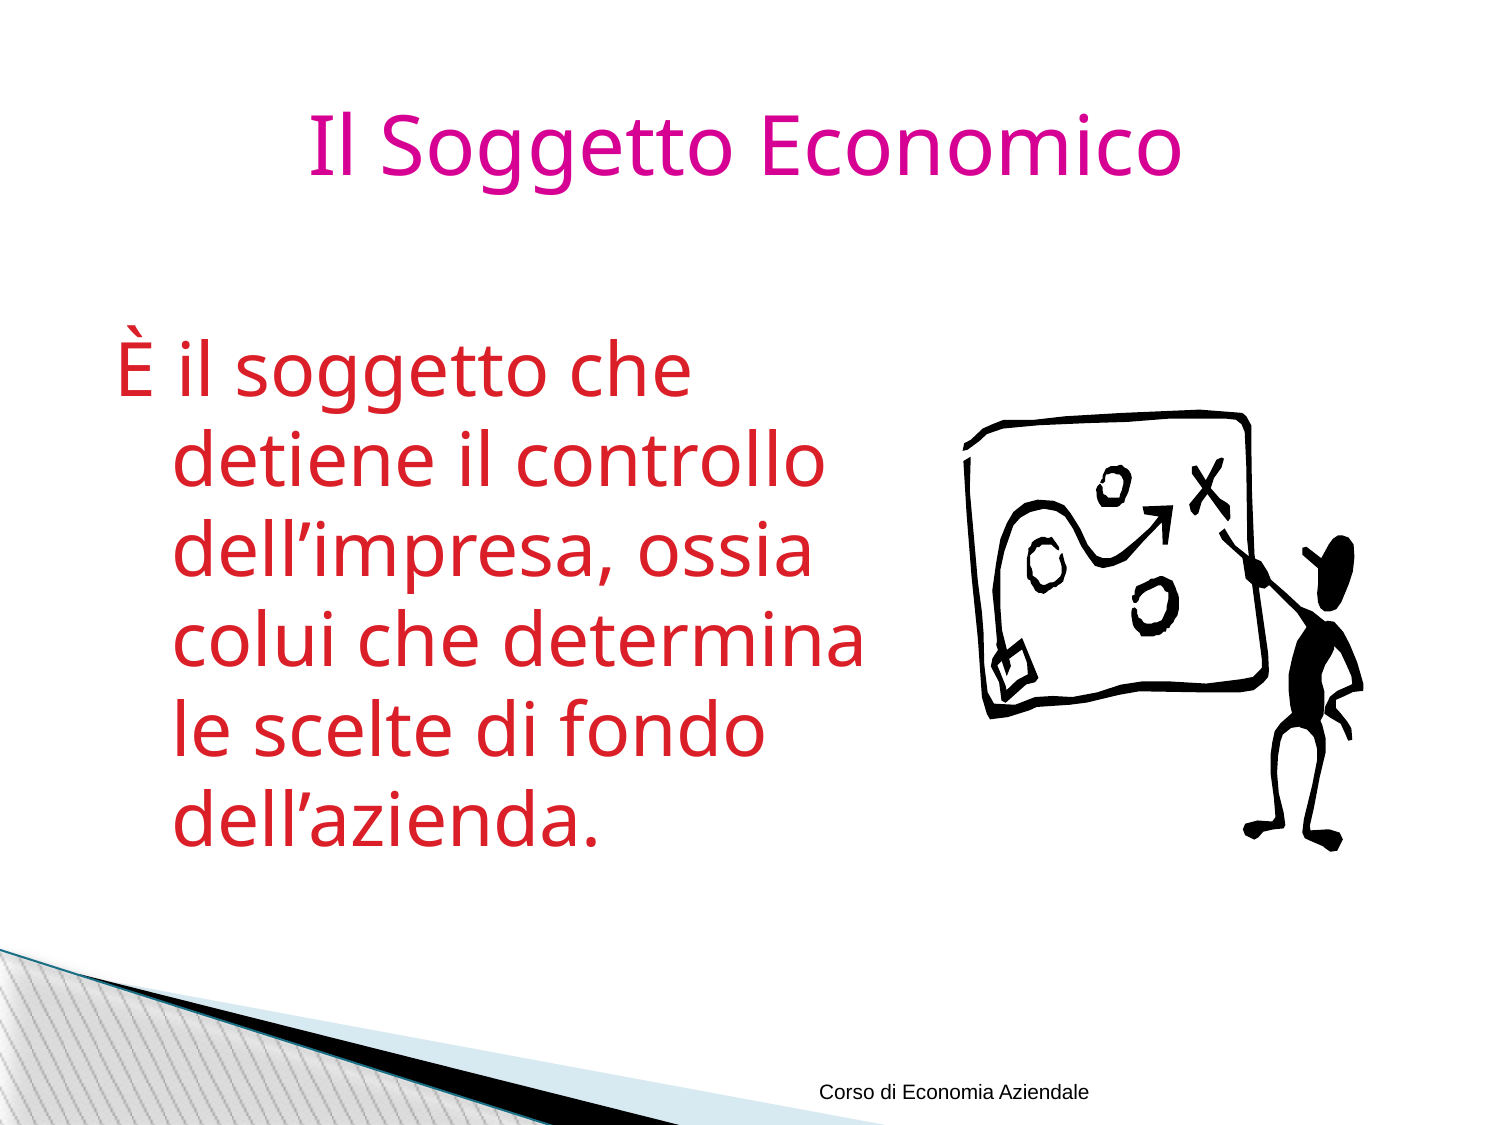

Il Soggetto Economico
È il soggetto che detiene il controllo dell’impresa, ossia colui che determina le scelte di fondo dell’azienda.
Corso di Economia Aziendale